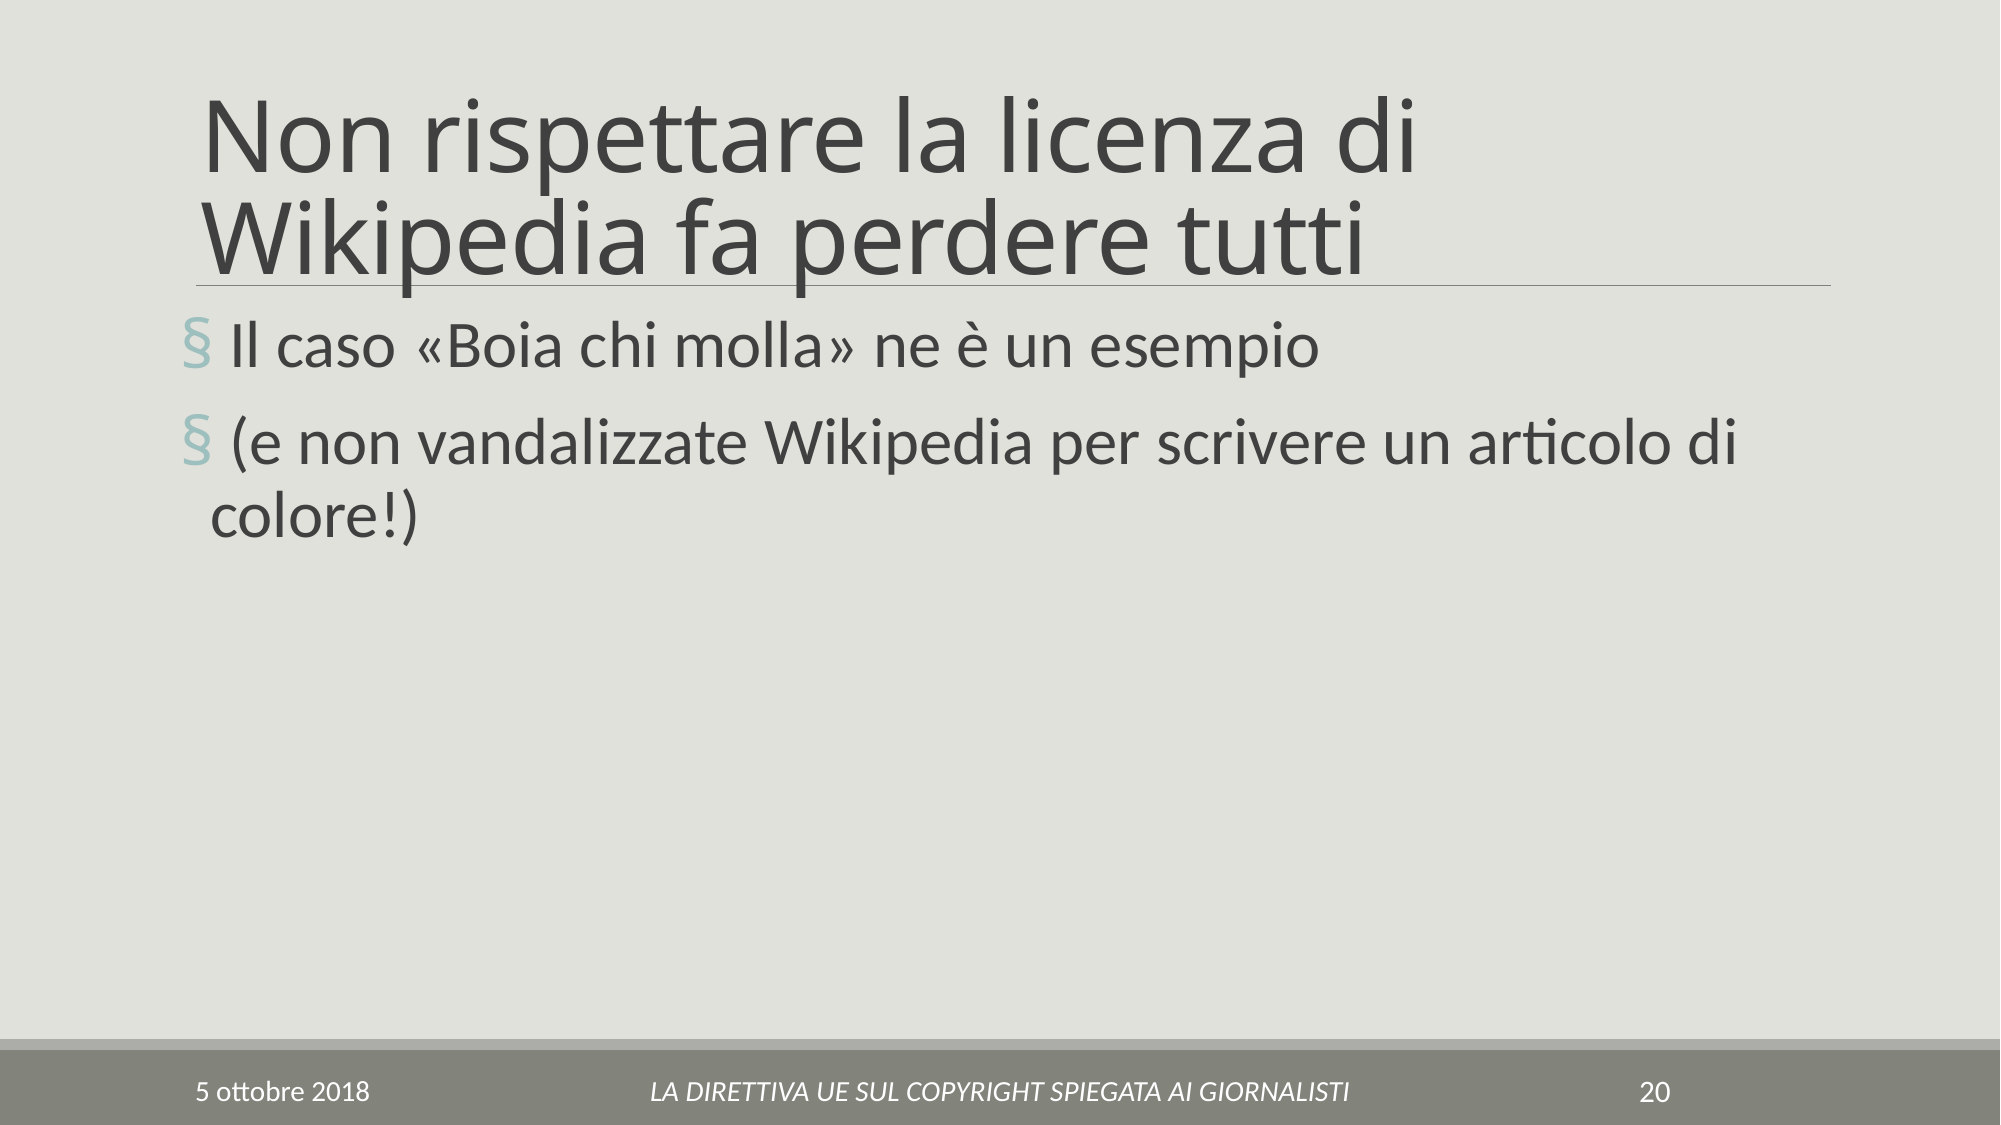

# Non rispettare la licenza di Wikipedia fa perdere tutti
 Il caso «Boia chi molla» ne è un esempio
 (e non vandalizzate Wikipedia per scrivere un articolo di colore!)
5 ottobre 2018
La direttiva Ue sul copyright spiegata ai giornalisti